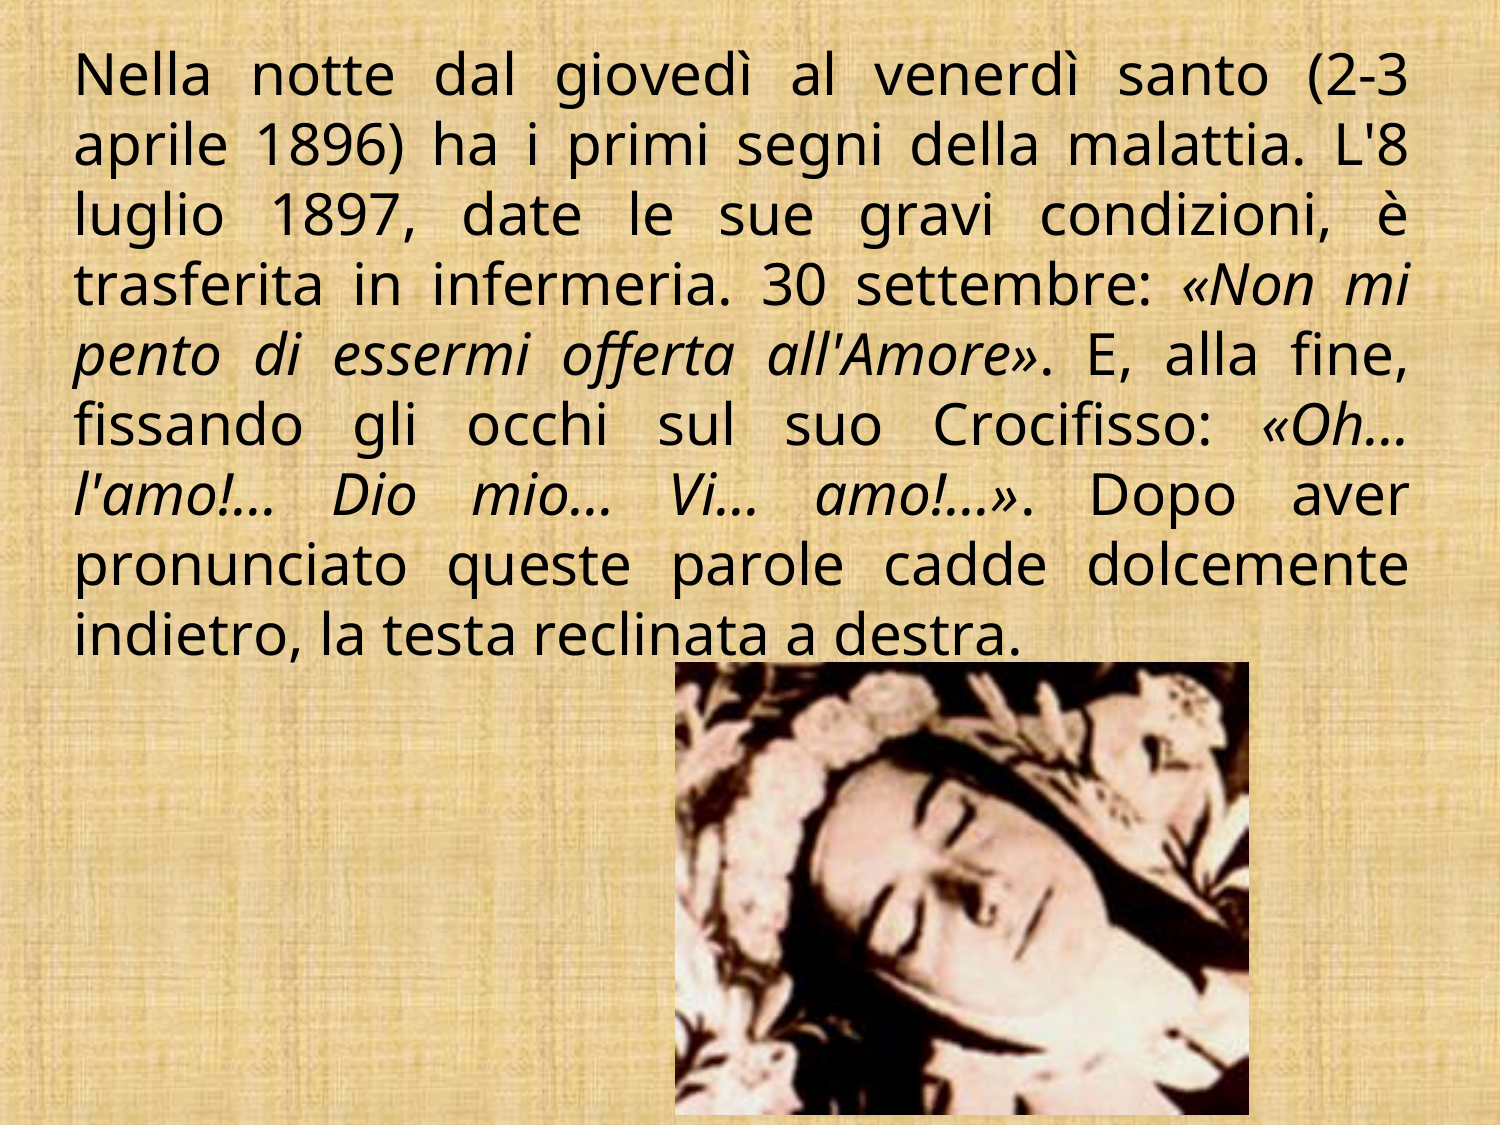

Nella notte dal giovedì al venerdì santo (2-3 aprile 1896) ha i primi segni della malattia. L'8 luglio 1897, date le sue gravi condizioni, è trasferita in infermeria. 30 settembre: «Non mi pento di essermi offerta all'Amore». E, alla fine, fissando gli occhi sul suo Crocifisso: «Oh... l'amo!... Dio mio... Vi... amo!...». Dopo aver pronunciato queste parole cadde dolcemente indietro, la testa reclinata a destra.